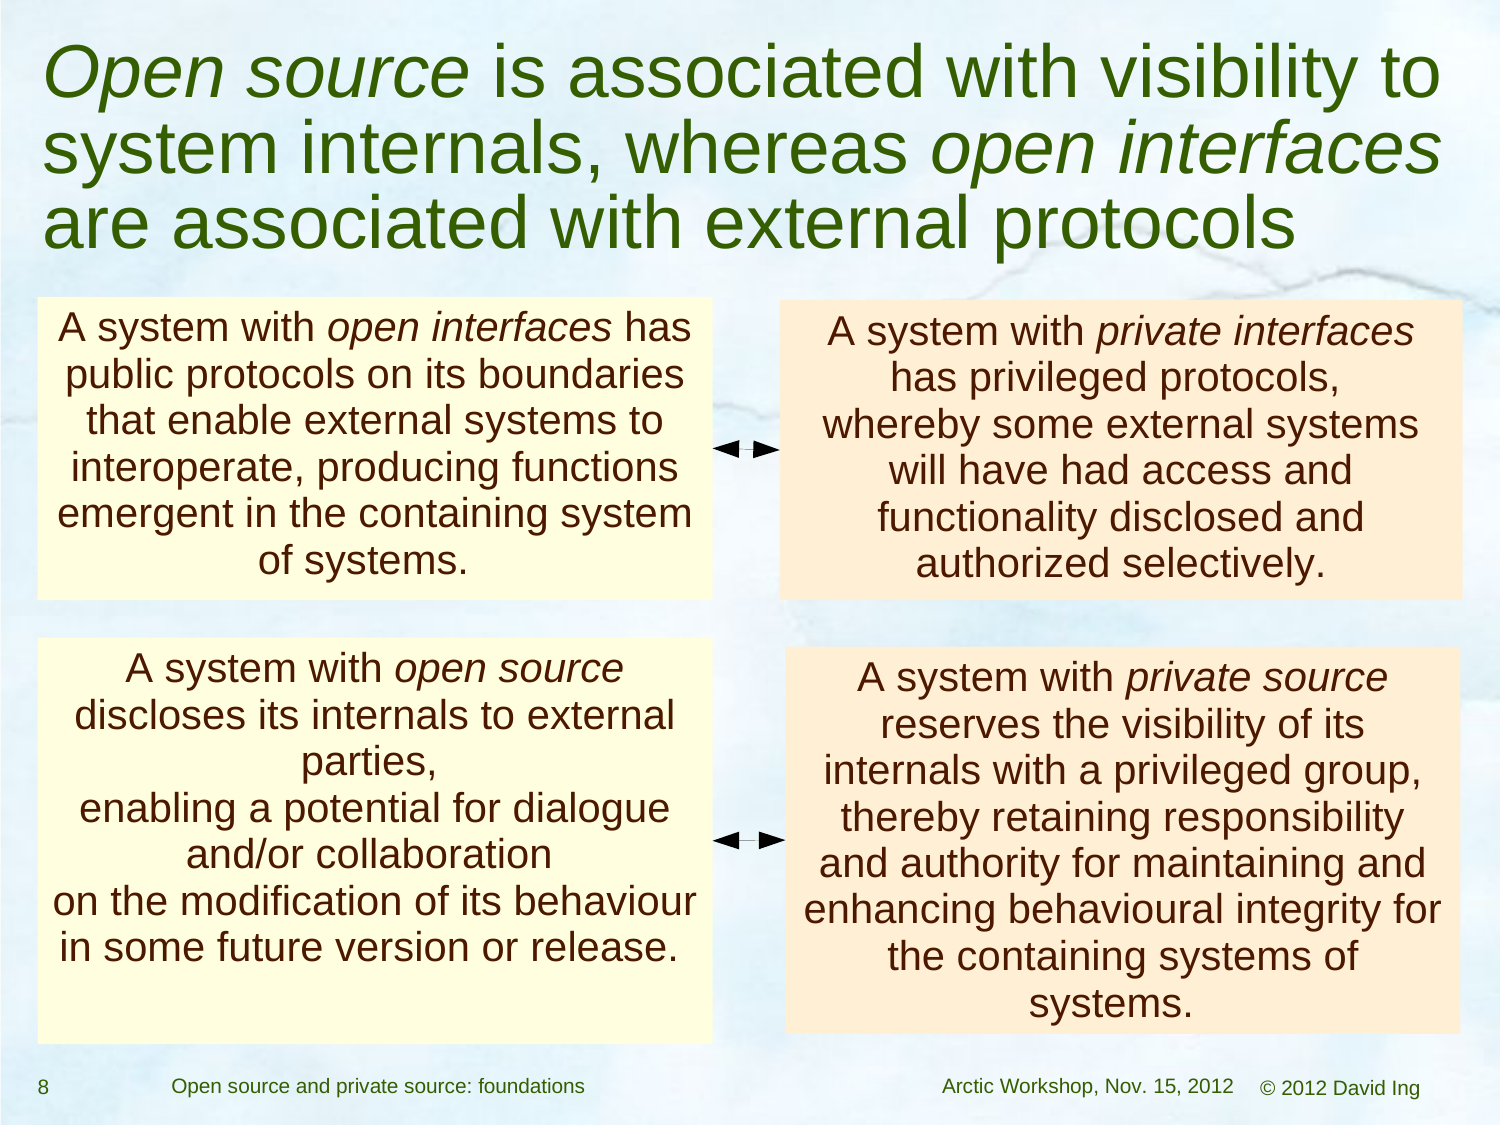

# Open source is associated with visibility to system internals, whereas open interfaces are associated with external protocols
A system with open interfaces has public protocols on its boundaries that enable external systems to interoperate, producing functions emergent in the containing system of systems.
A system with private interfaces has privileged protocols,
whereby some external systems will have had access and functionality disclosed and authorized selectively.
A system with open source discloses its internals to external parties,
enabling a potential for dialogue and/or collaboration
on the modification of its behaviour in some future version or release.
A system with private source reserves the visibility of its internals with a privileged group, thereby retaining responsibility and authority for maintaining and enhancing behavioural integrity for the containing systems of systems.
Open source and private source: foundations
Arctic Workshop, Nov. 15, 2012
8